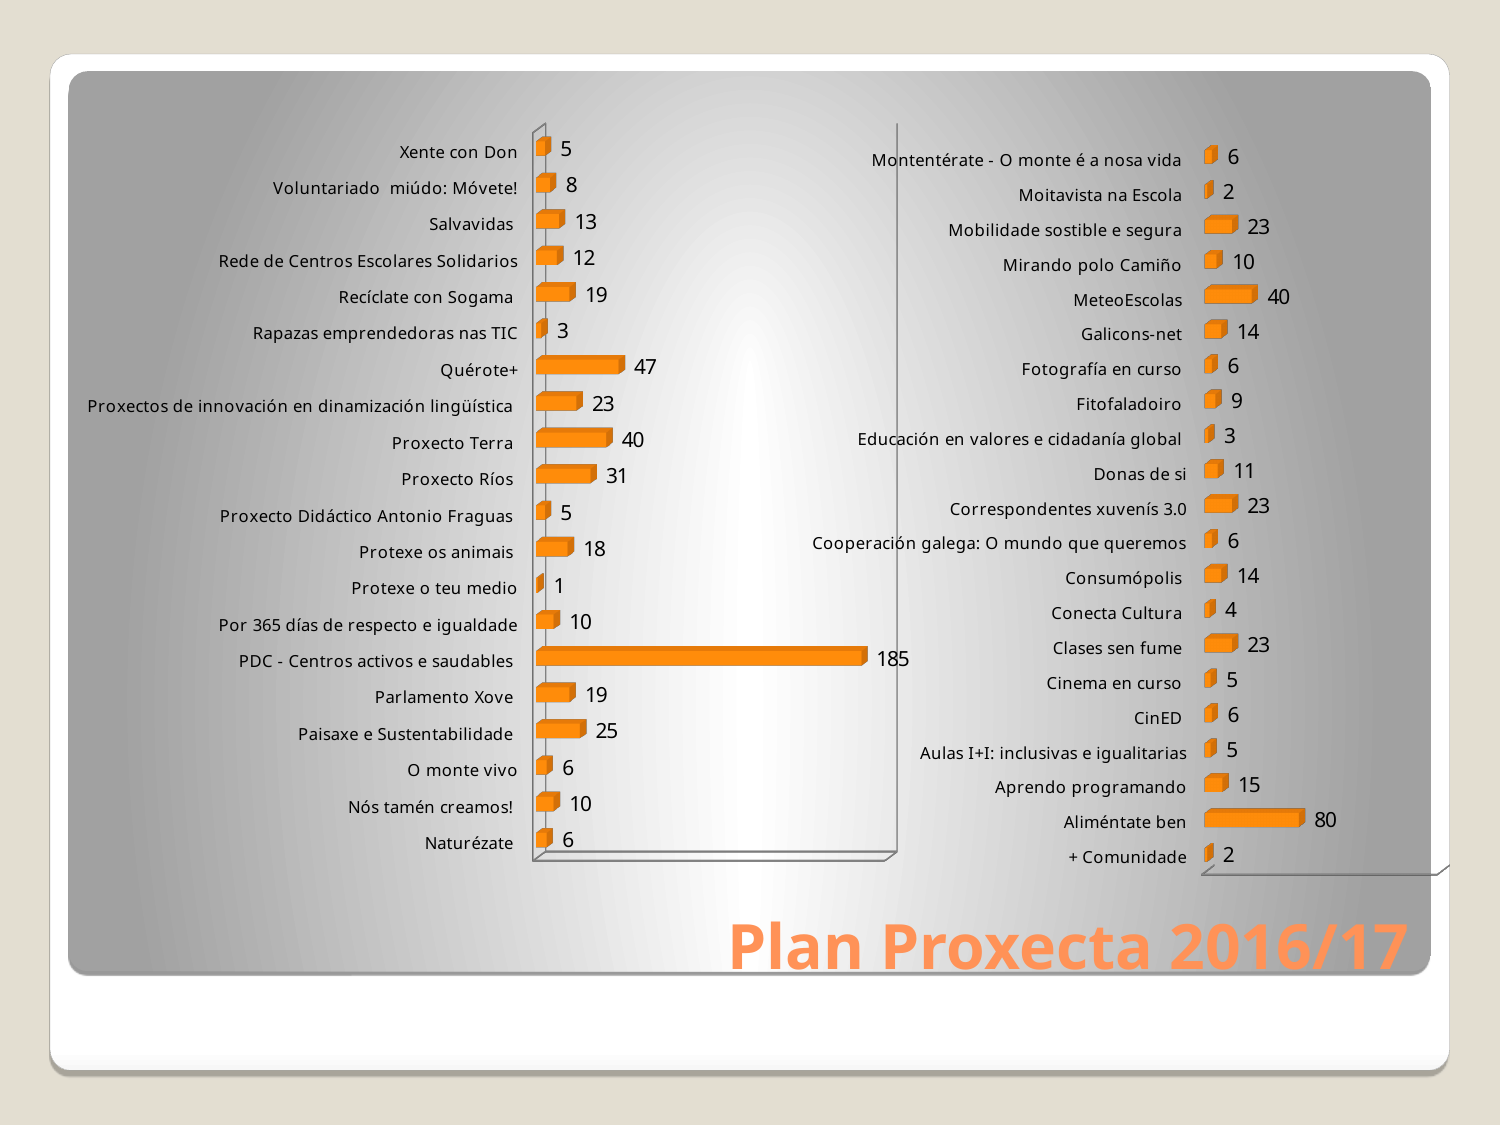

[unsupported chart]
[unsupported chart]
# Plan Proxecta 2016/17